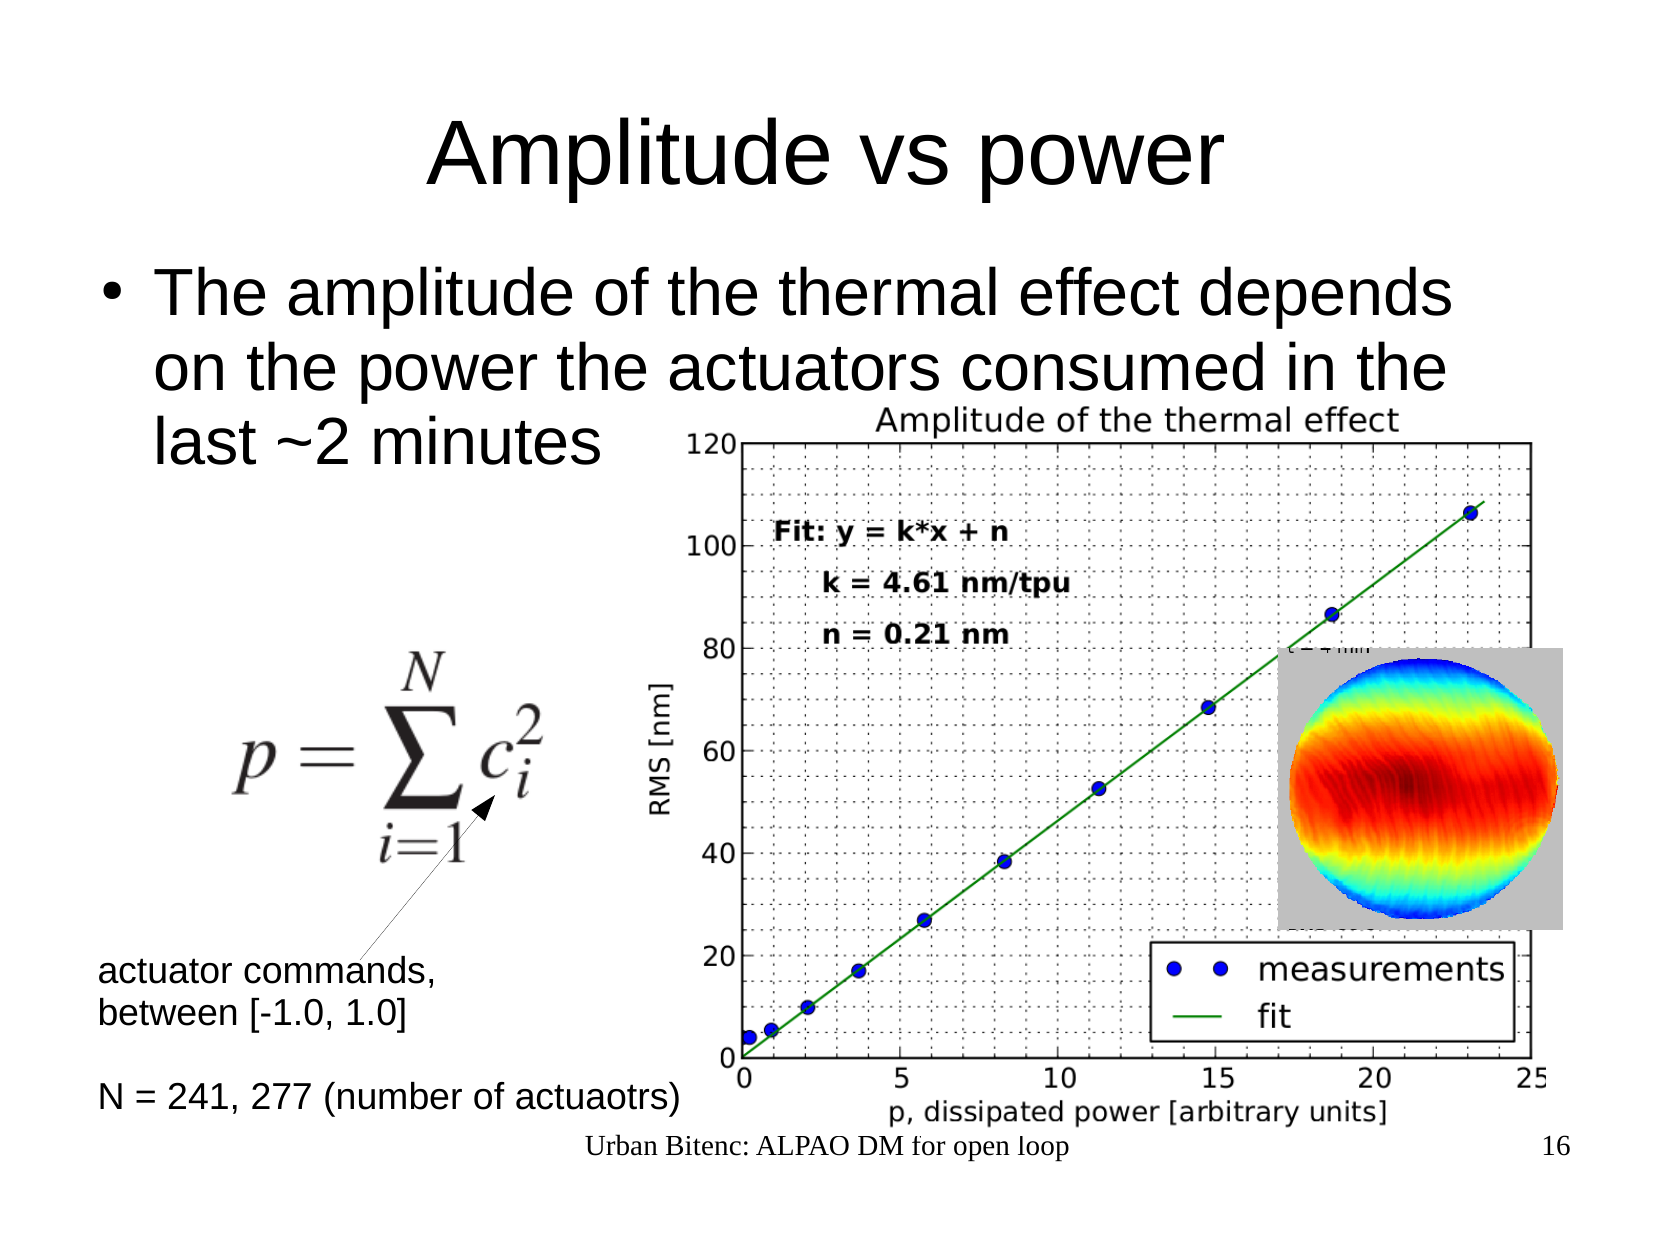

# Amplitude vs power
The amplitude of the thermal effect depends on the power the actuators consumed in the last ~2 minutes
actuator commands,
between [-1.0, 1.0]
N = 241, 277 (number of actuaotrs)
Urban Bitenc: ALPAO DM for open loop
16